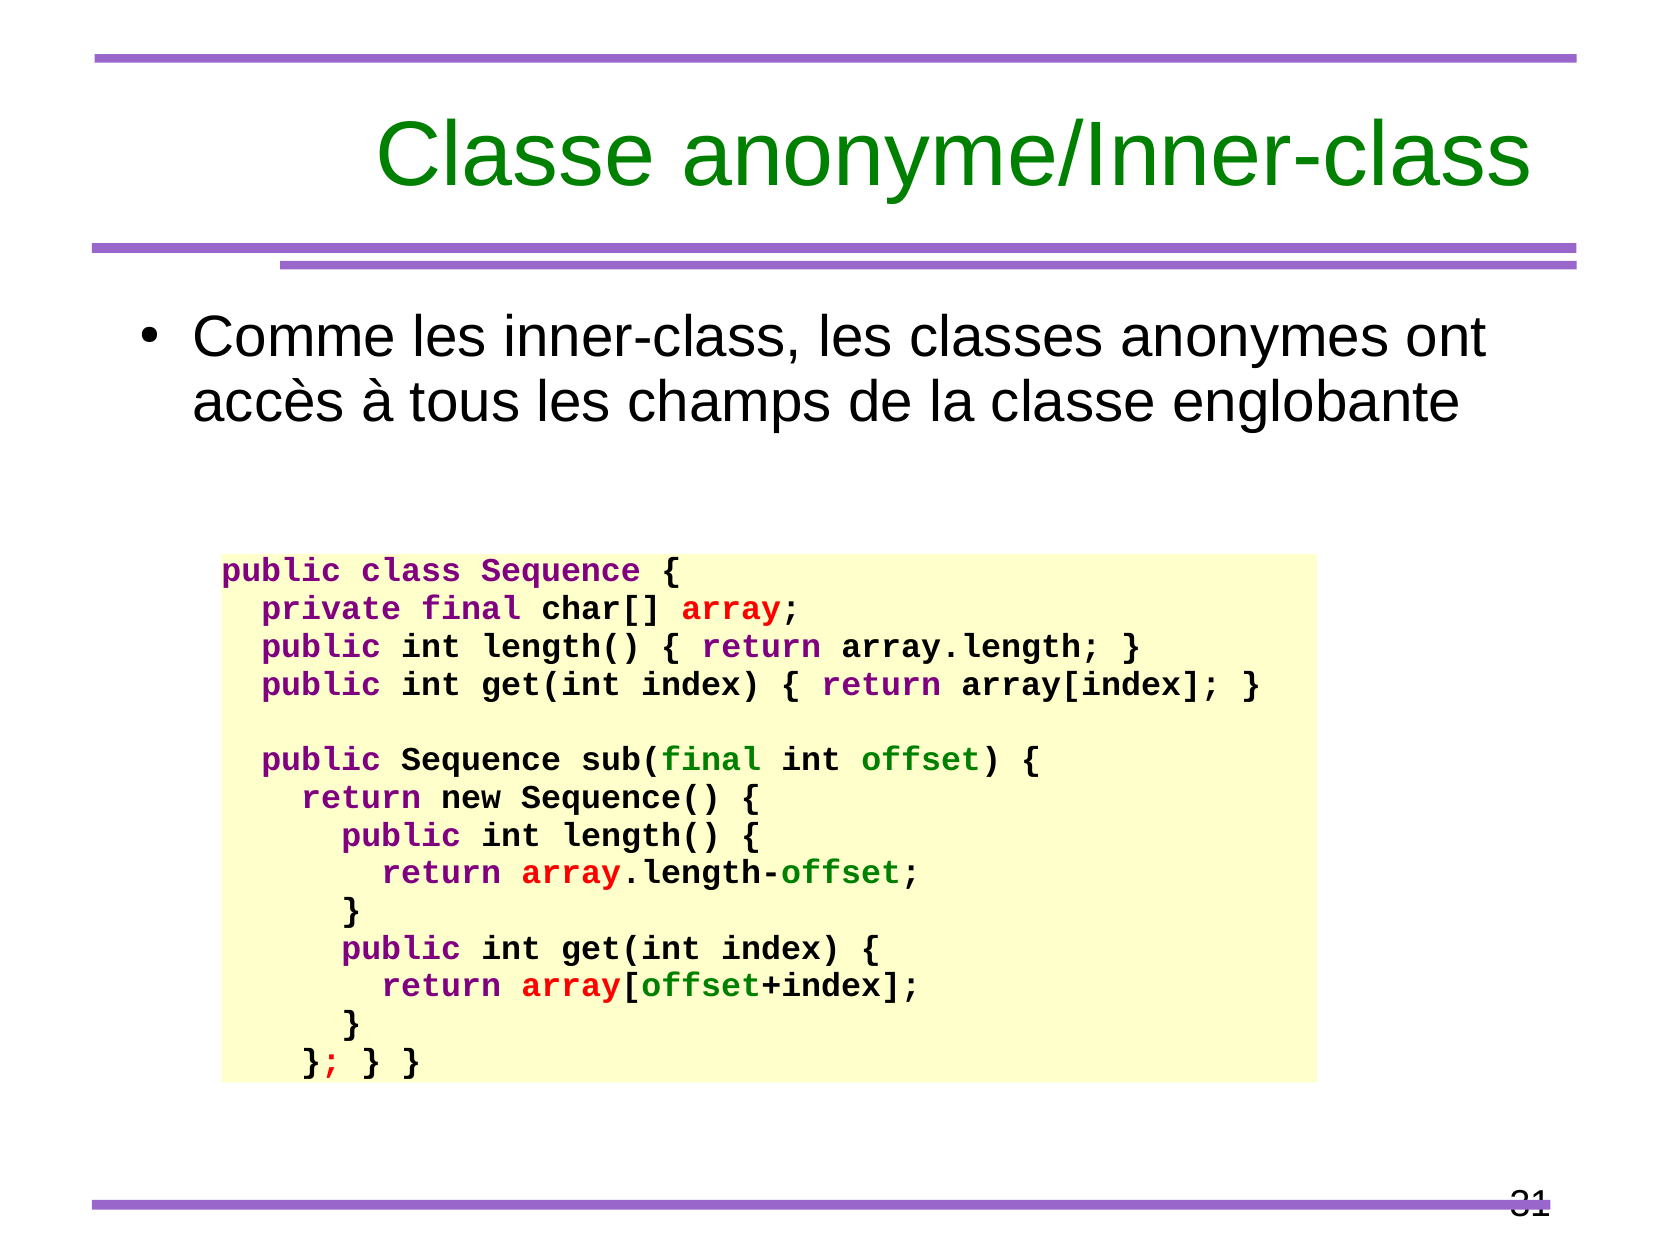

# Classe anonyme/Inner-class
Comme les inner-class, les classes anonymes ont accès à tous les champs de la classe englobante
public class Sequence {
 private final char[] array;
 public int length() { return array.length; }
 public int get(int index) { return array[index]; }
 public Sequence sub(final int offset) {
 return new Sequence() {
 public int length() {
 return array.length-offset;
 }
 public int get(int index) {
 return array[offset+index];
 }
 }; } }